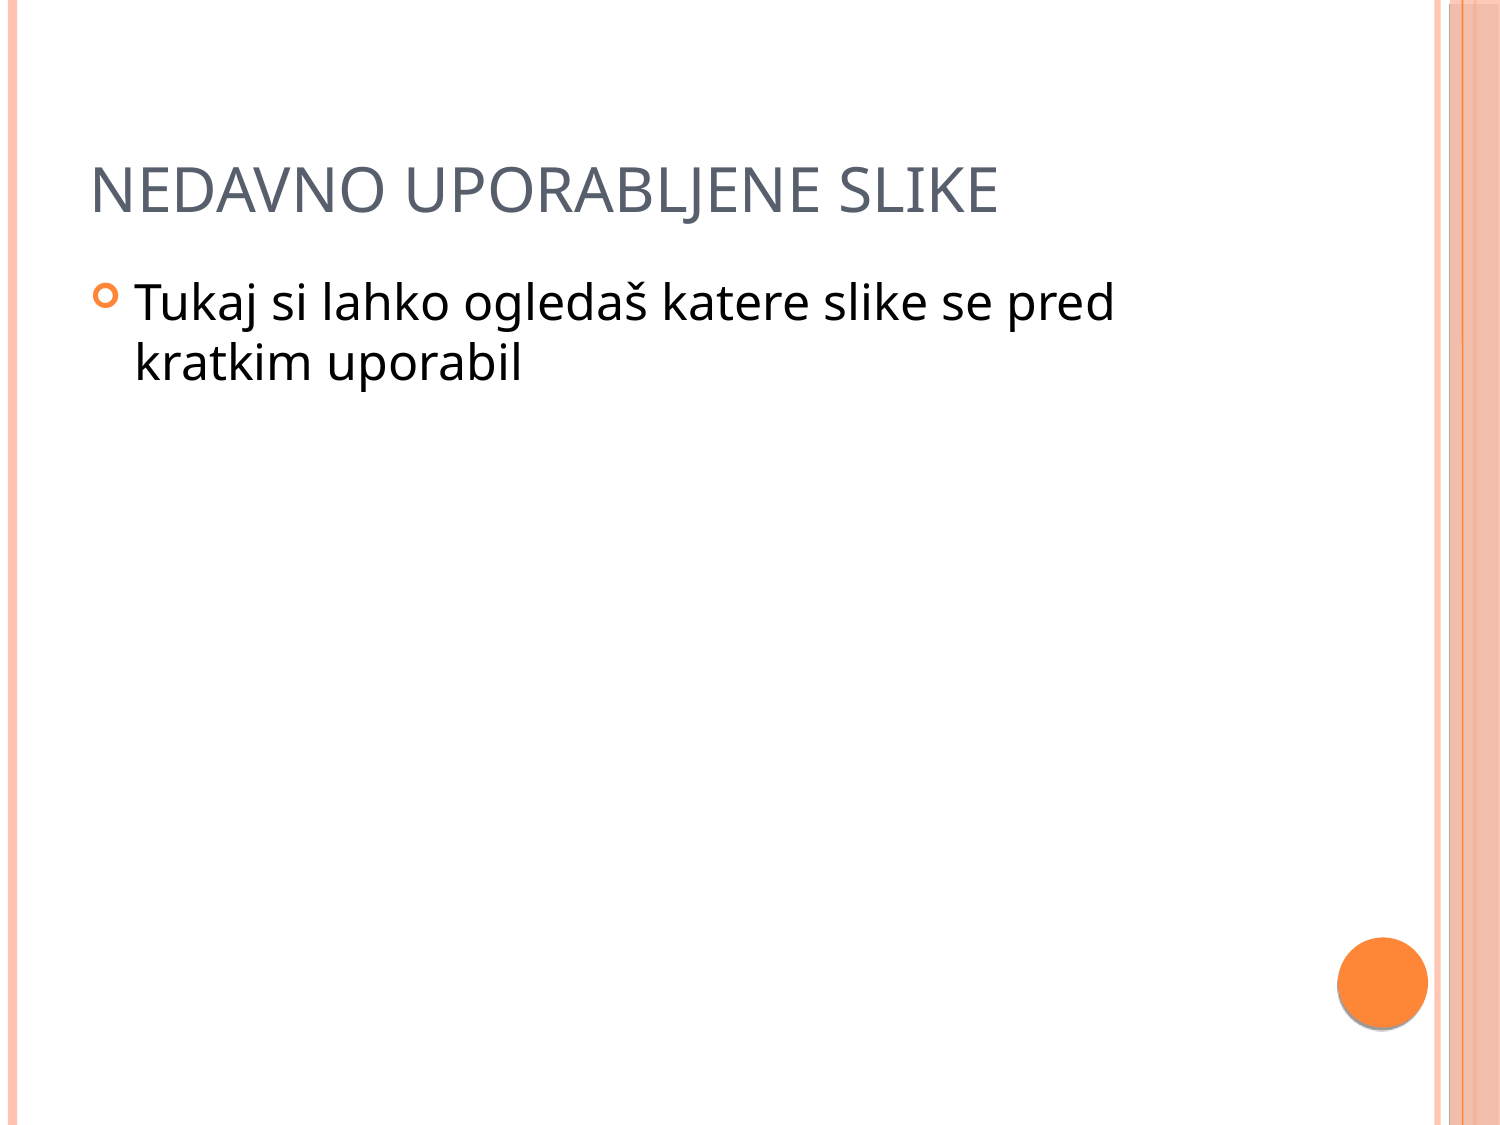

# Nedavno uporabljene slike
Tukaj si lahko ogledaš katere slike se pred kratkim uporabil